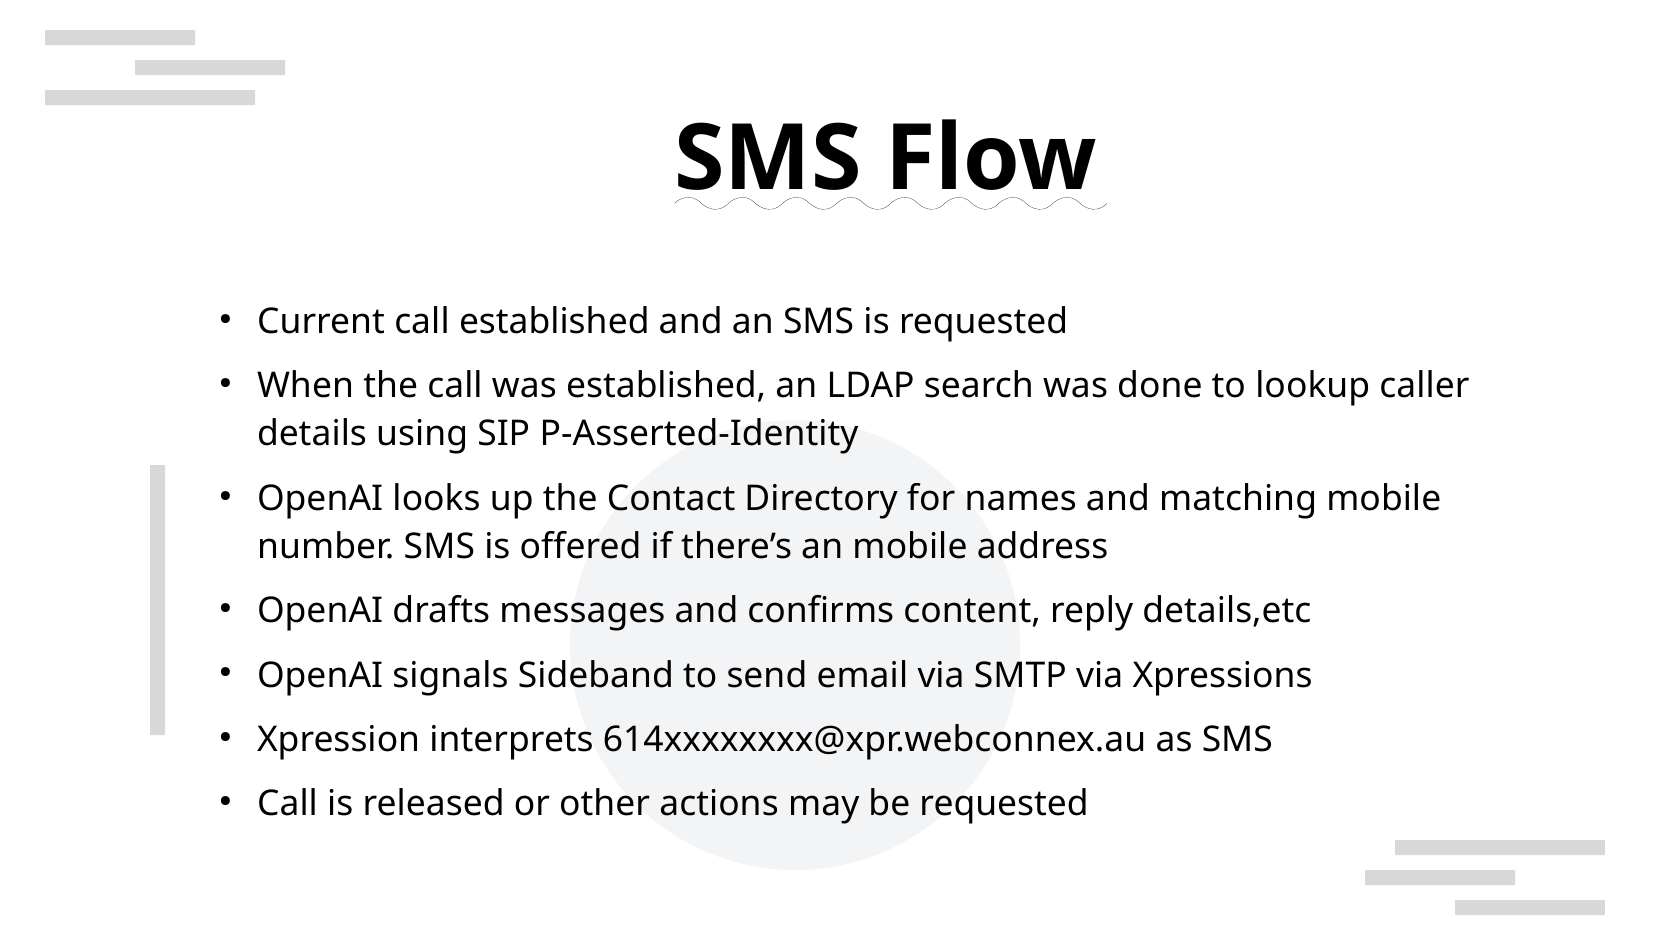

# SMS Flow
Current call established and an SMS is requested
When the call was established, an LDAP search was done to lookup caller details using SIP P-Asserted-Identity
OpenAI looks up the Contact Directory for names and matching mobile number. SMS is offered if there’s an mobile address
OpenAI drafts messages and confirms content, reply details,etc
OpenAI signals Sideband to send email via SMTP via Xpressions
Xpression interprets 614xxxxxxxx@xpr.webconnex.au as SMS
Call is released or other actions may be requested